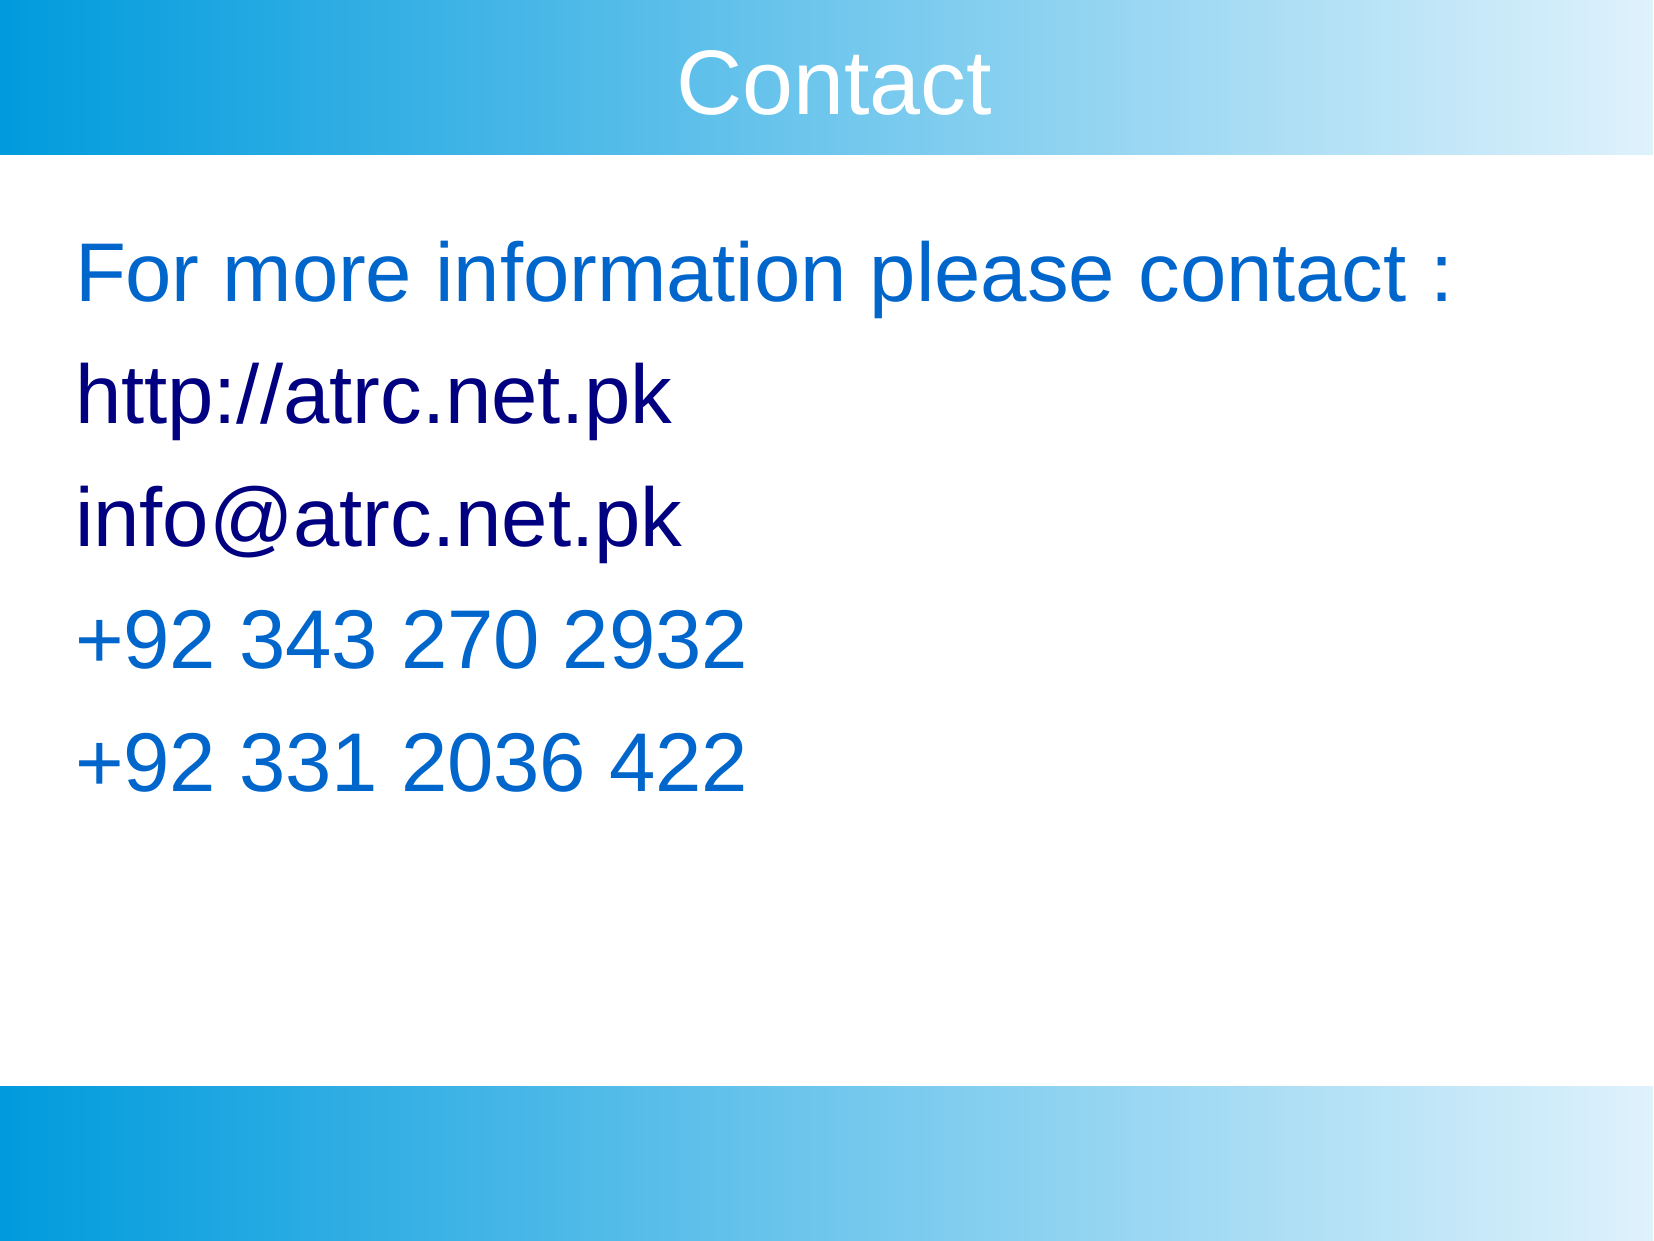

# Contact
For more information please contact :
http://atrc.net.pk
info@atrc.net.pk
+92 343 270 2932
+92 331 2036 422